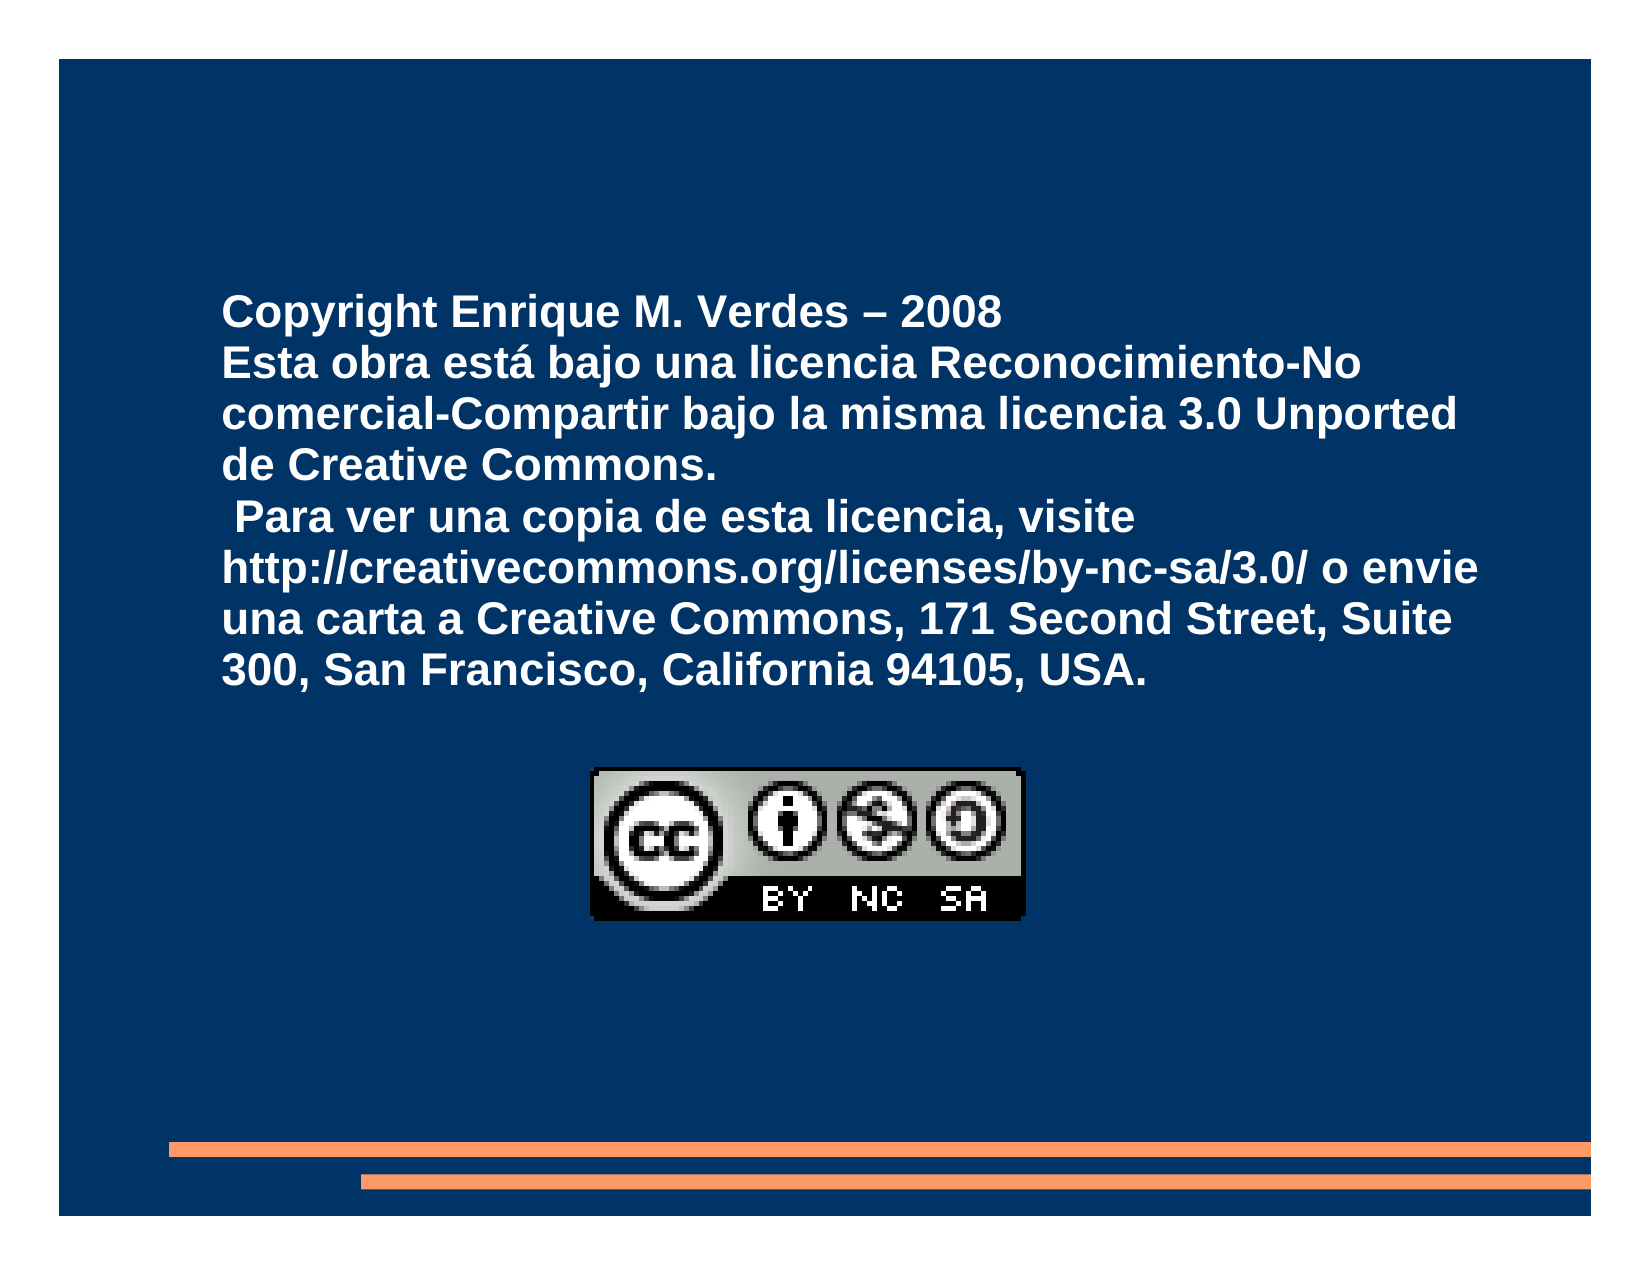

Copyright Enrique M. Verdes – 2008
Esta obra está bajo una licencia Reconocimiento-No comercial-Compartir bajo la misma licencia 3.0 Unported de Creative Commons.
 Para ver una copia de esta licencia, visite http://creativecommons.org/licenses/by-nc-sa/3.0/ o envie una carta a Creative Commons, 171 Second Street, Suite 300, San Francisco, California 94105, USA.